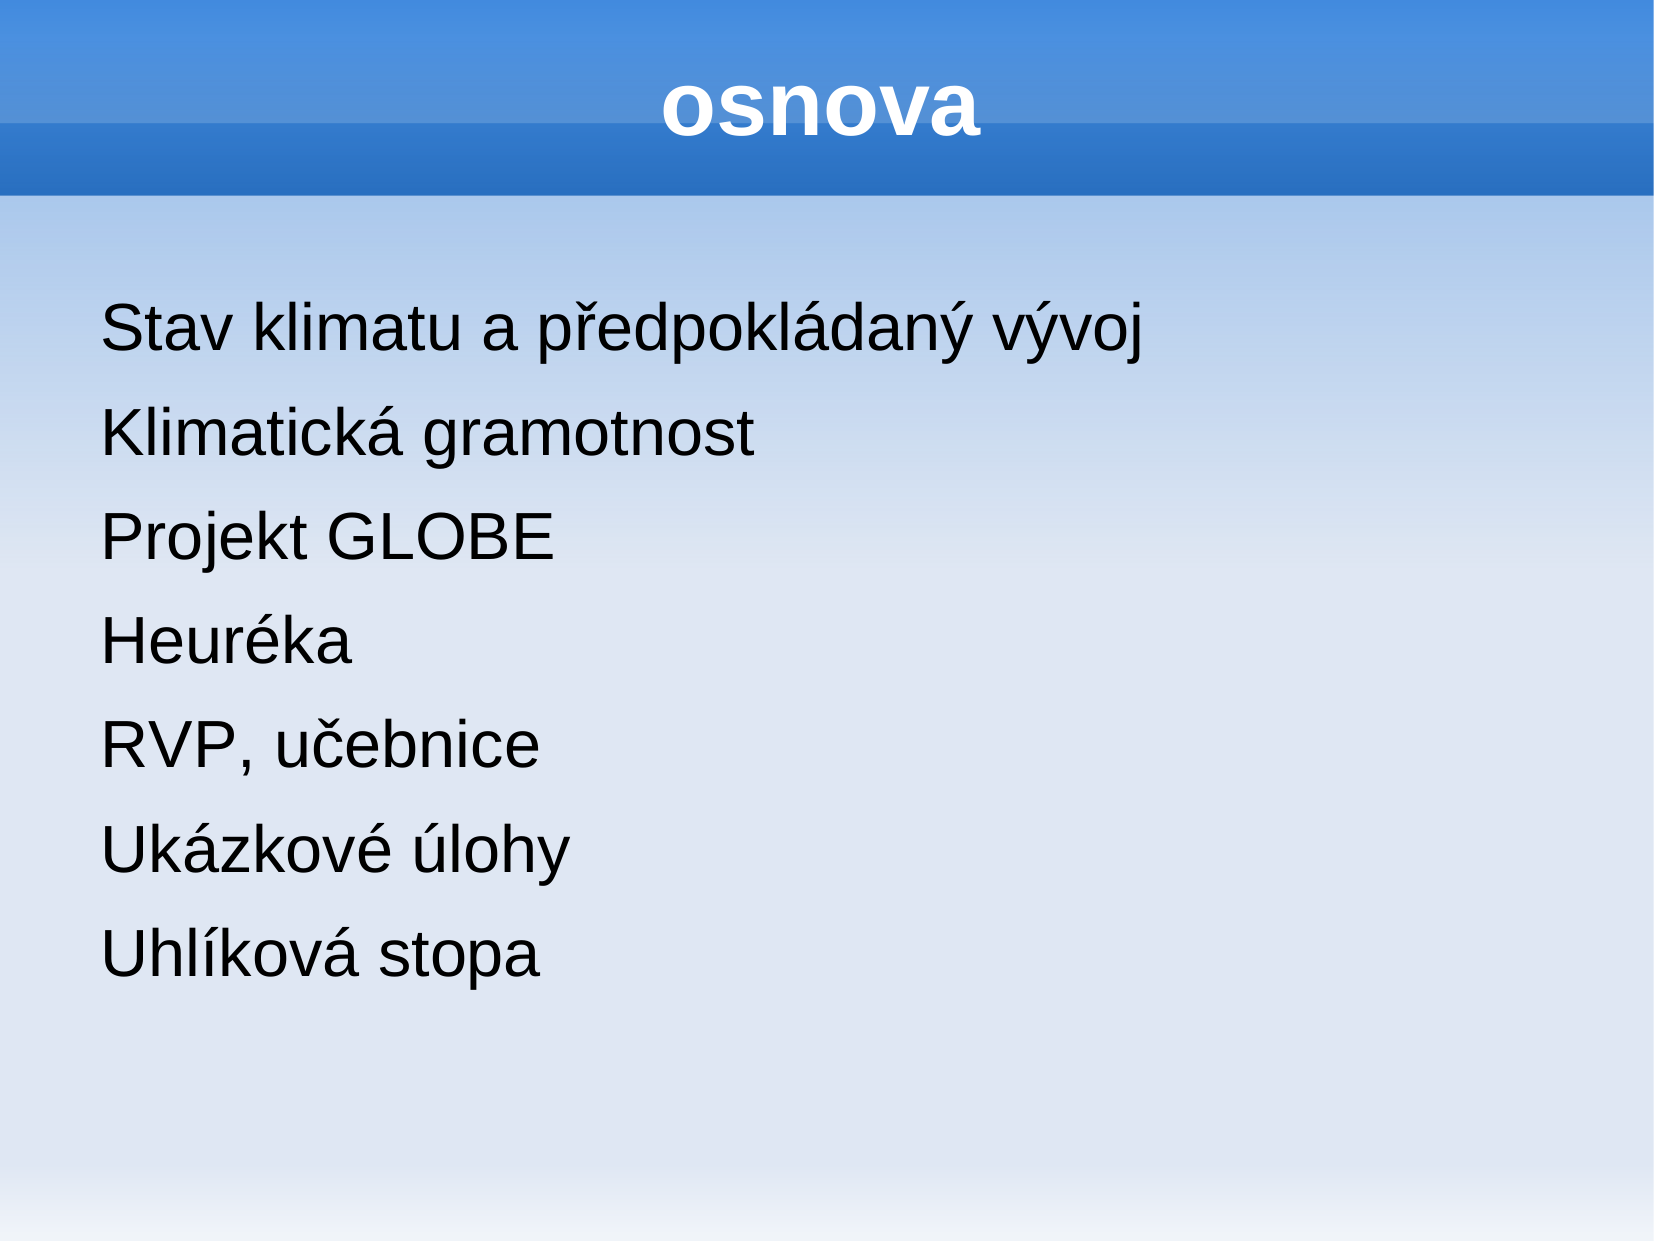

# osnova
Stav klimatu a předpokládaný vývoj
Klimatická gramotnost
Projekt GLOBE
Heuréka
RVP, učebnice
Ukázkové úlohy
Uhlíková stopa